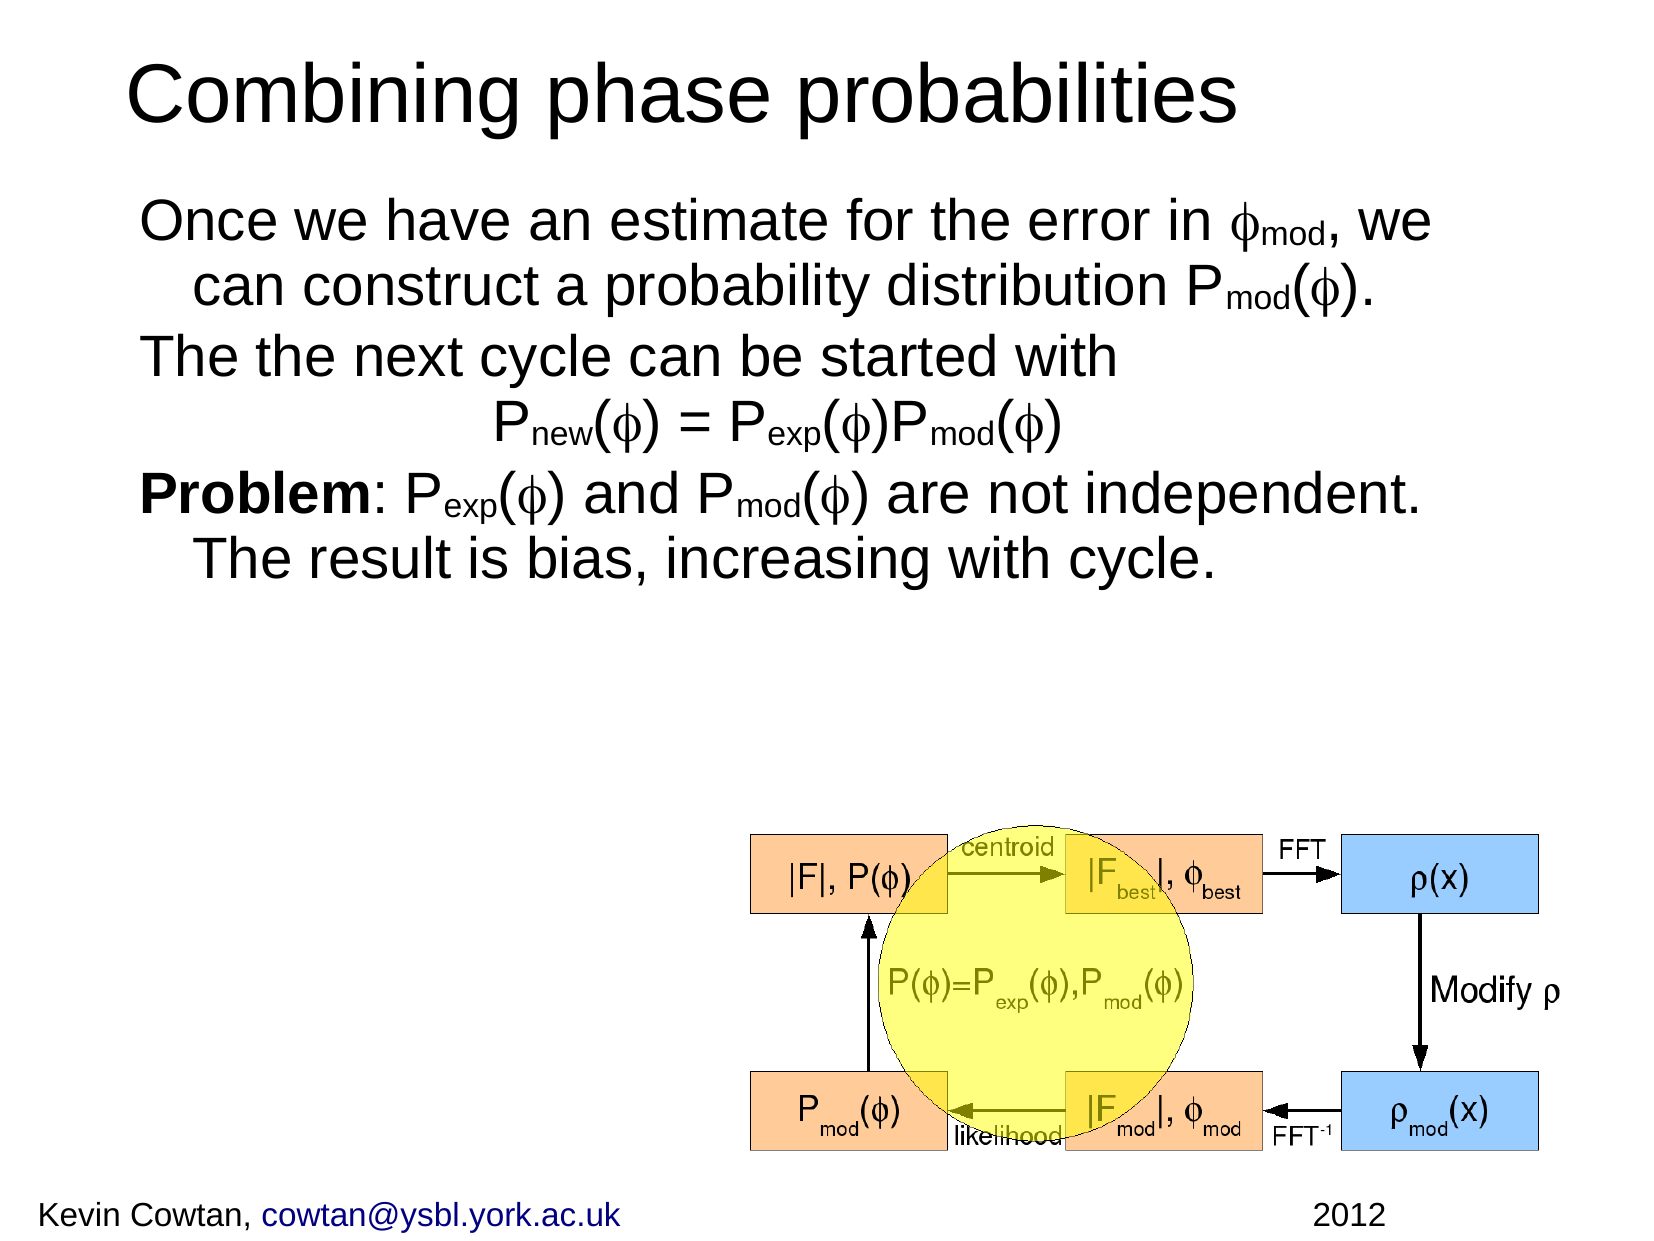

# Combining phase probabilities
Once we have an estimate for the error in fmod, we can construct a probability distribution Pmod(f).
The the next cycle can be started with
				Pnew(f) = Pexp(f)Pmod(f)
Problem: Pexp(f) and Pmod(f) are not independent.
The result is bias, increasing with cycle.